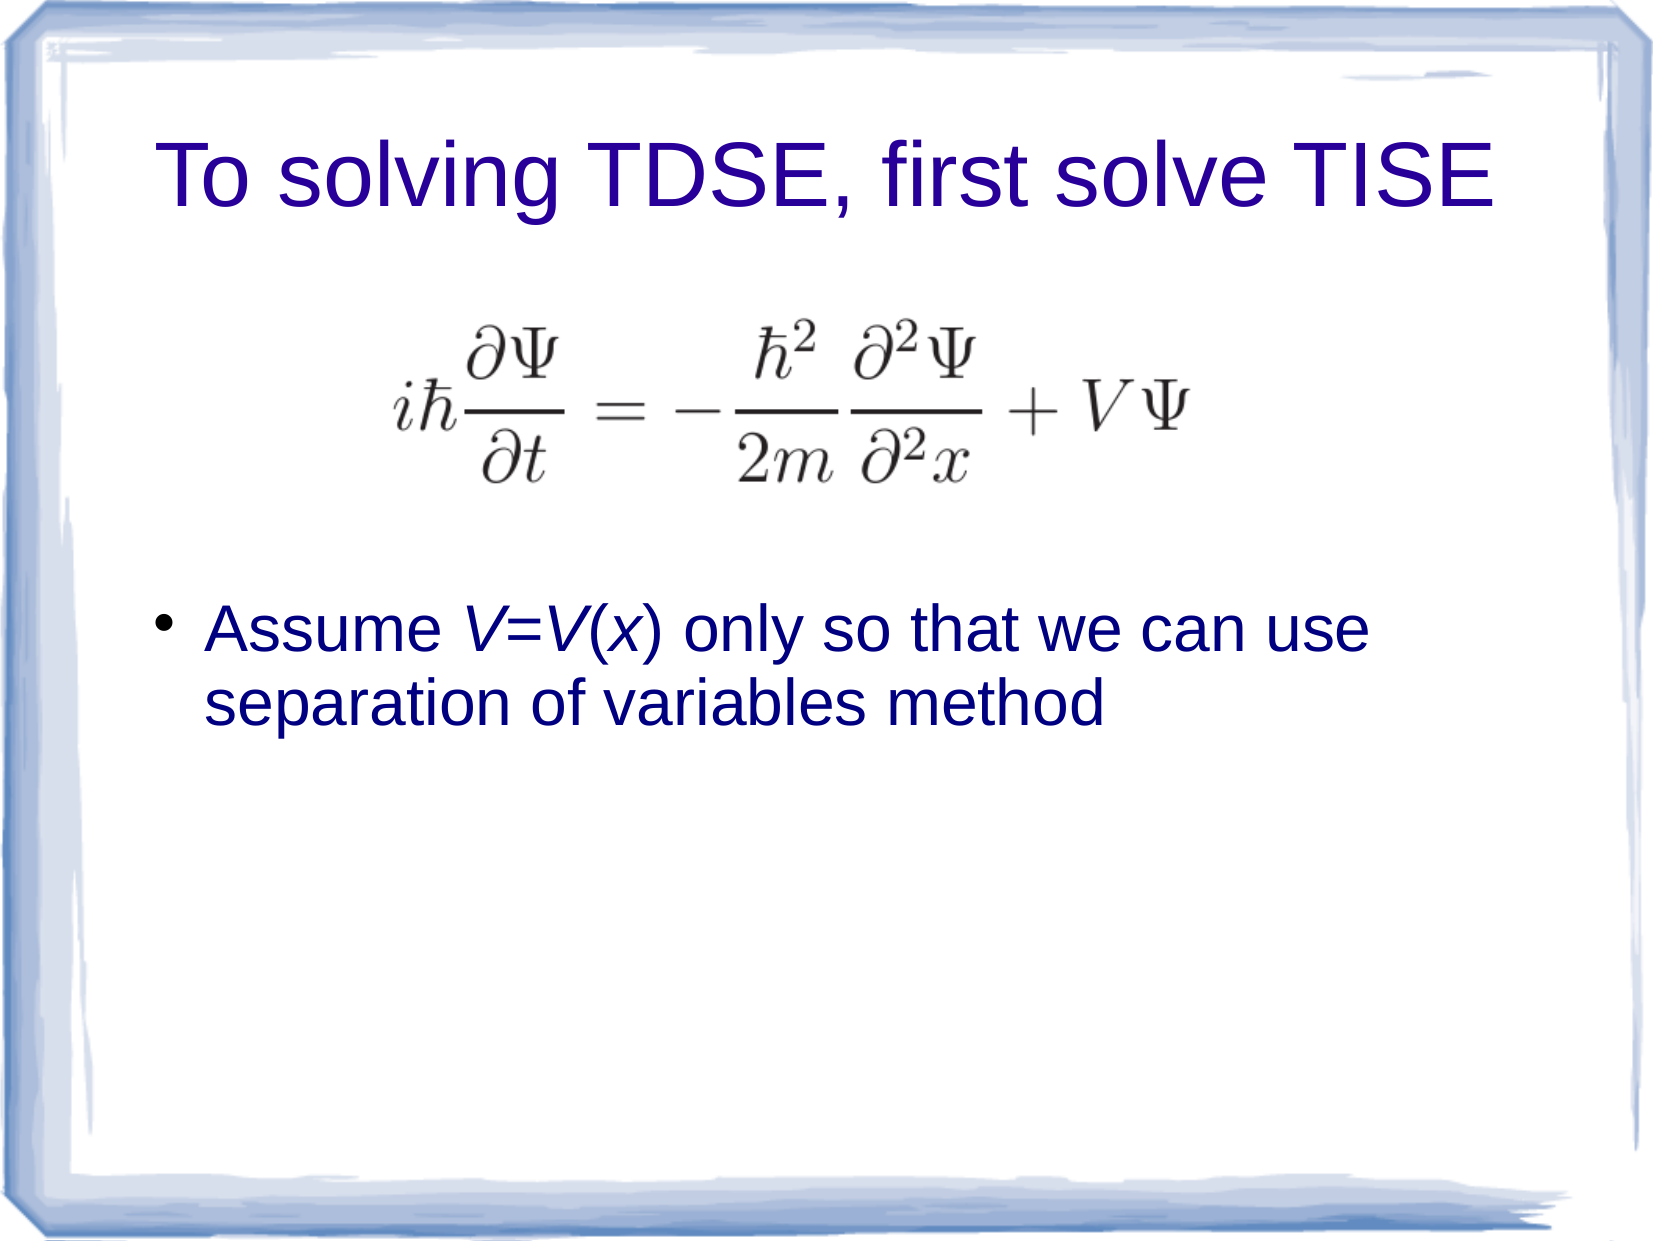

# To solving TDSE, first solve TISE
Assume V=V(x) only so that we can use separation of variables method